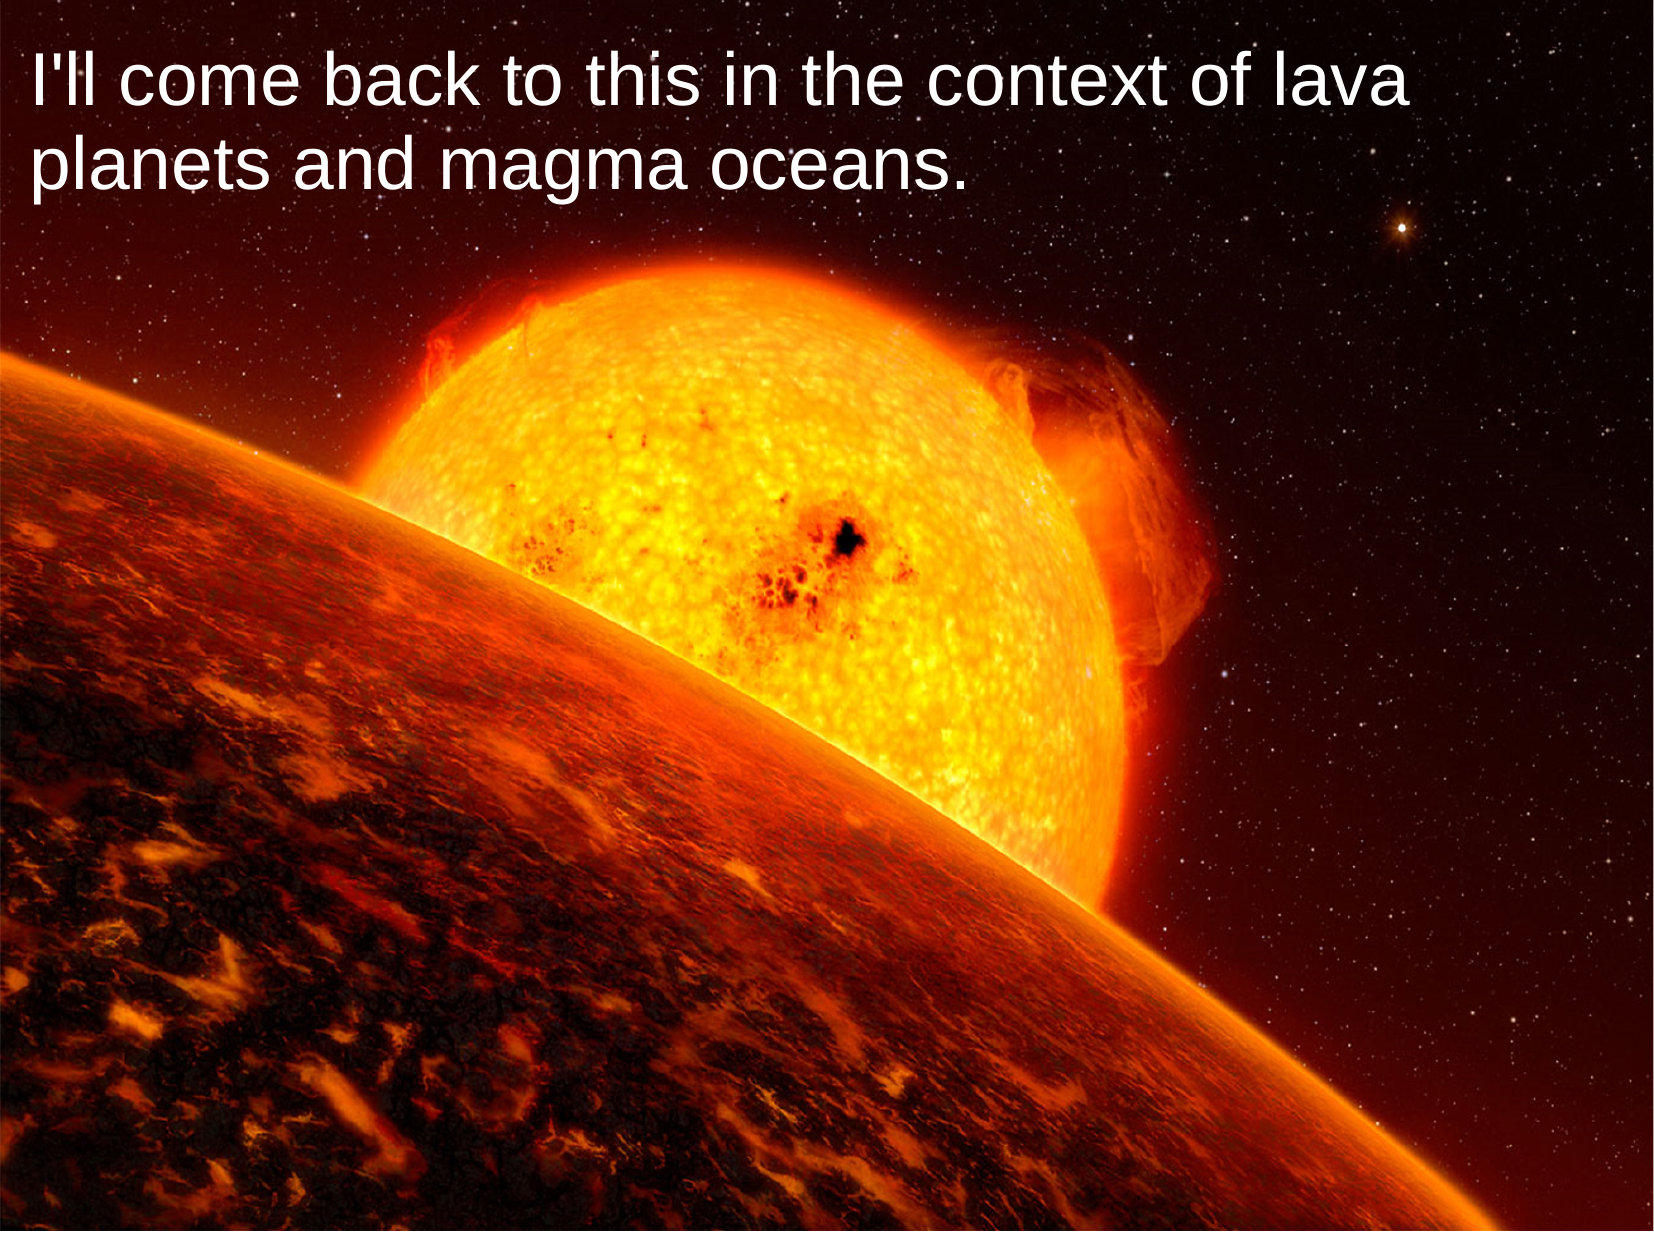

I'll come back to this in the context of lava planets and magma oceans.